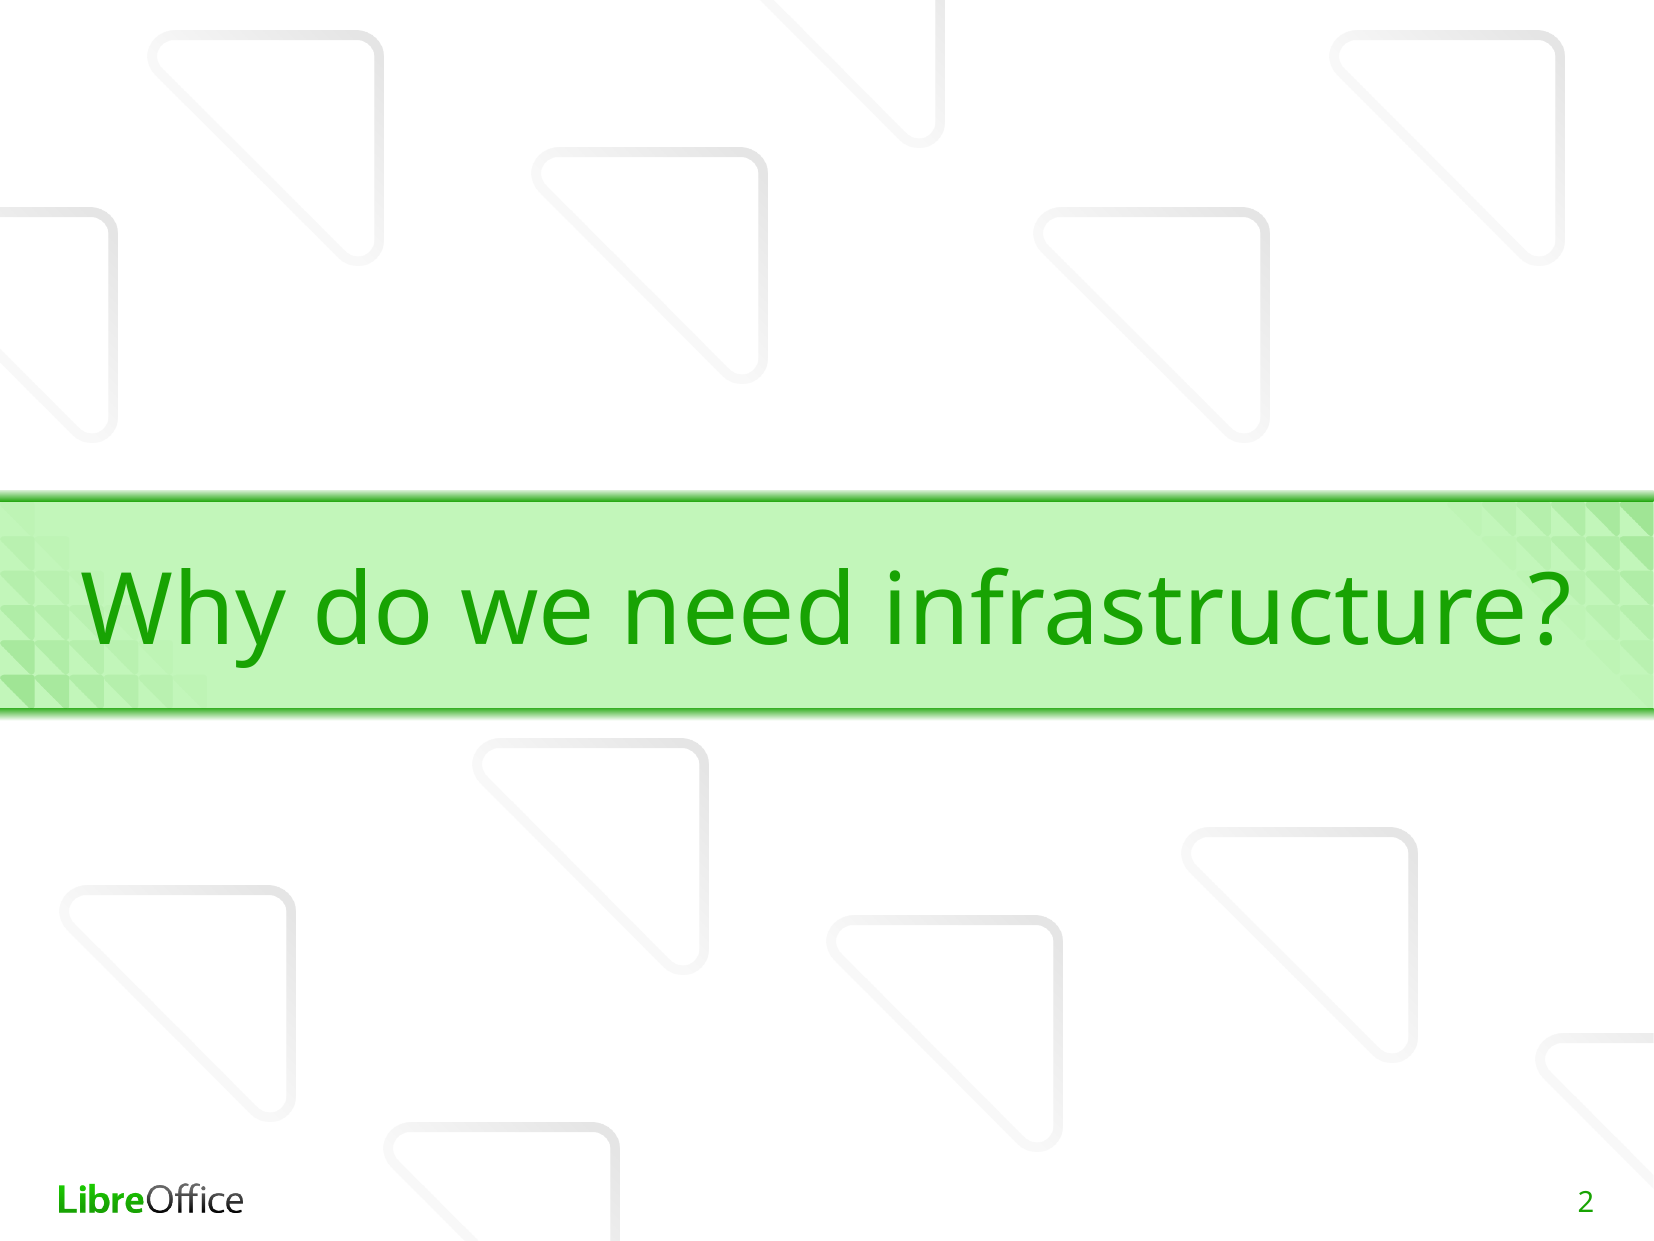

# Why do we need infrastructure?
2